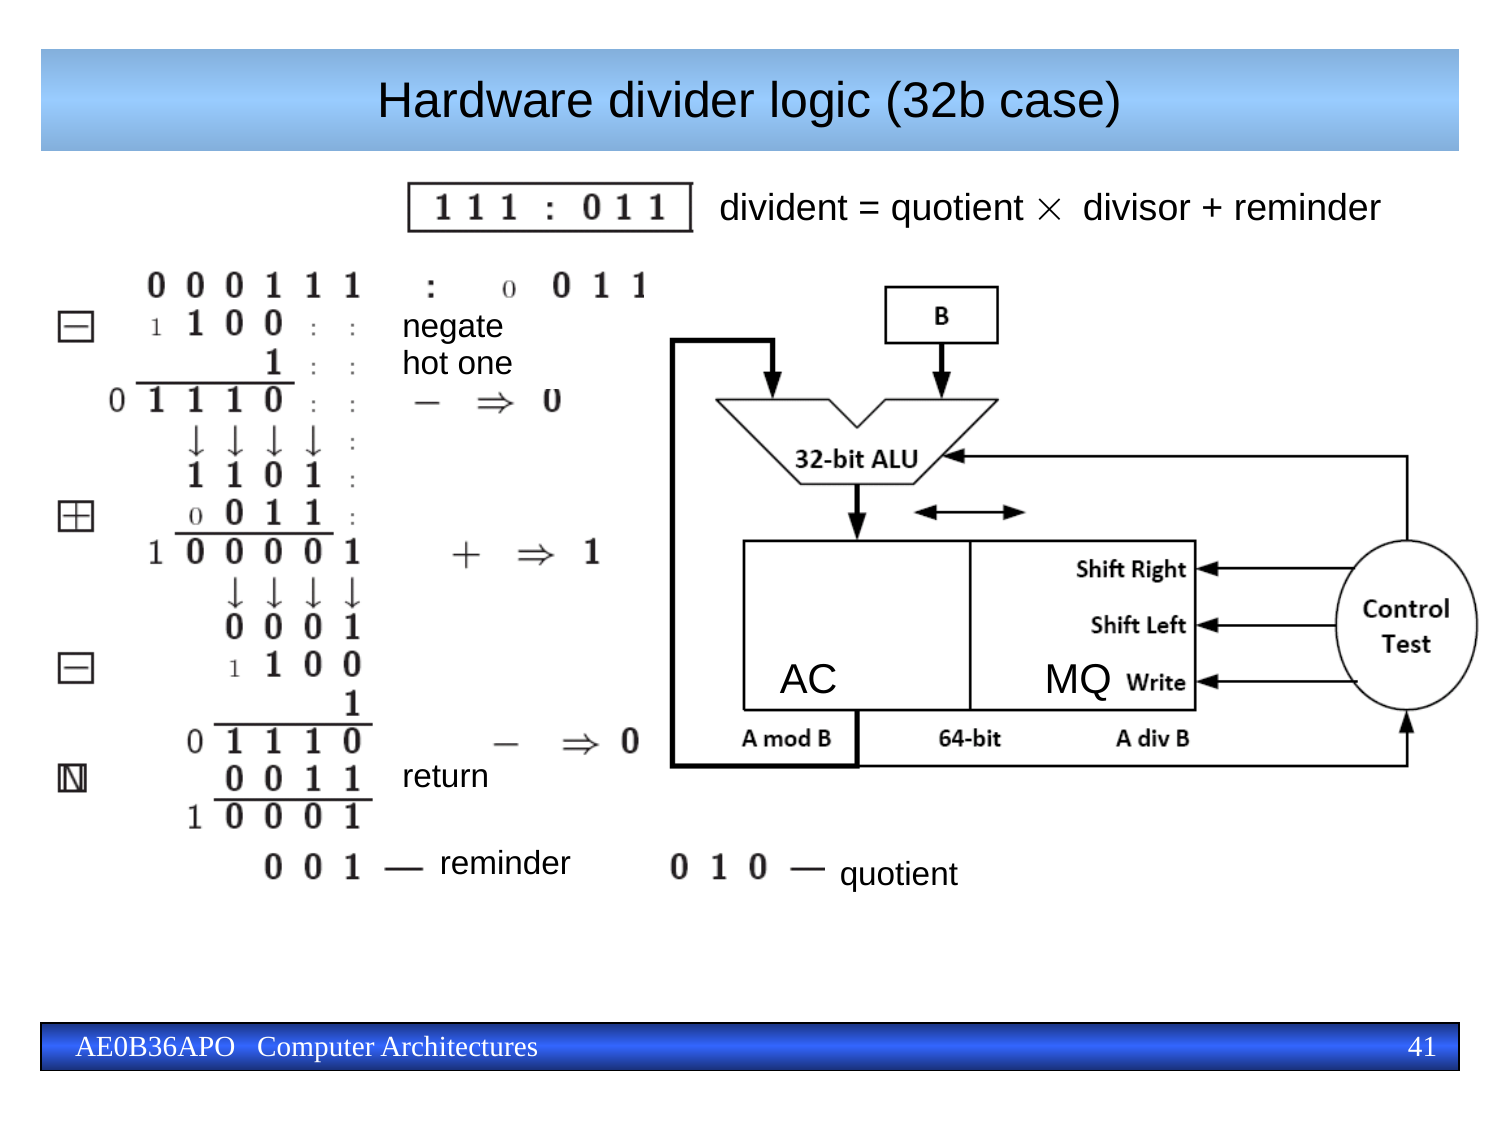

# Hardware divider logic (32b case)
divident = quotient  divisor + reminder
negate
hot one
AC MQ
return
reminder
quotient
AE0B36APO Computer Architectures
41